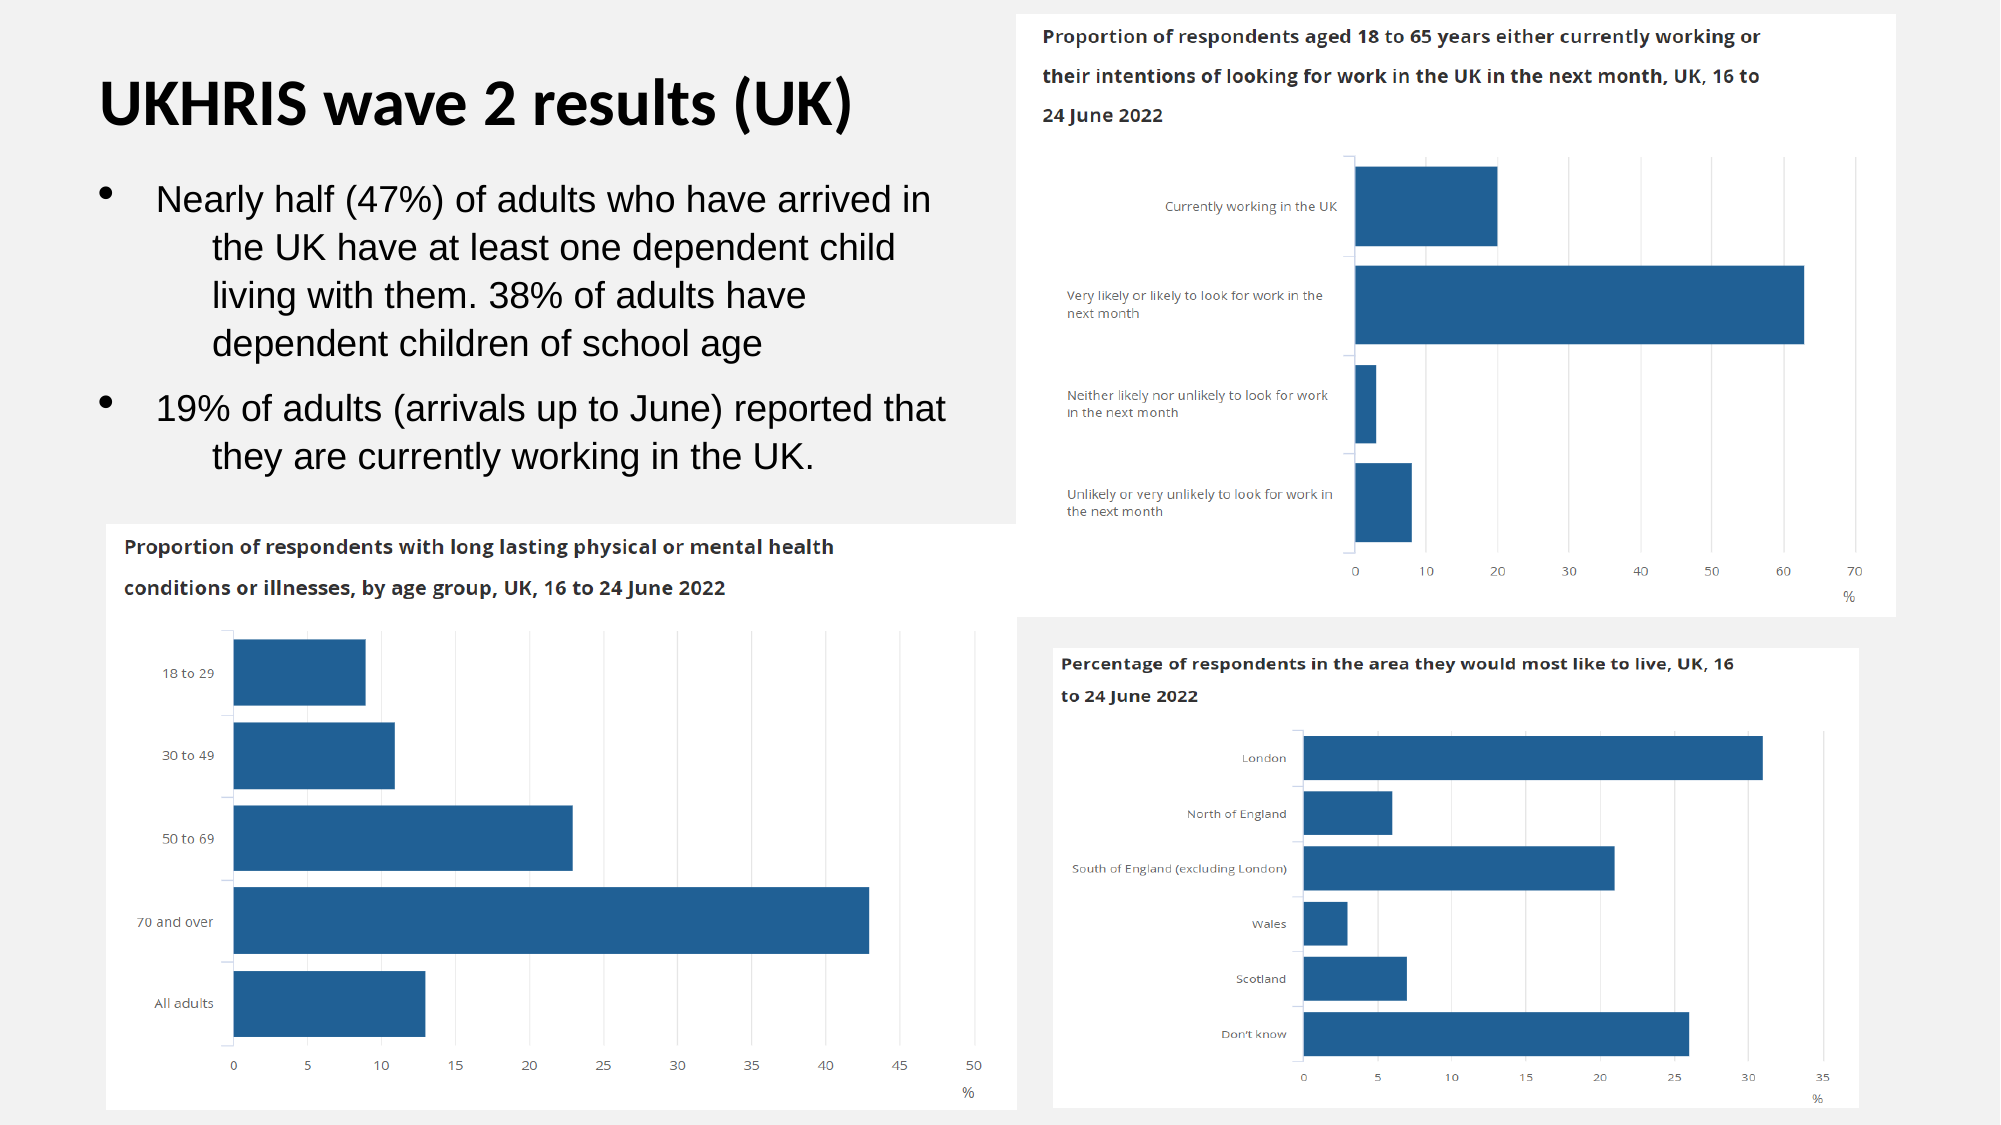

# UKHRIS wave 2 results (UK)
Nearly half (47%) of adults who have arrived in the UK have at least one dependent child living with them. 38% of adults have dependent children of school age
19% of adults (arrivals up to June) reported that they are currently working in the UK.